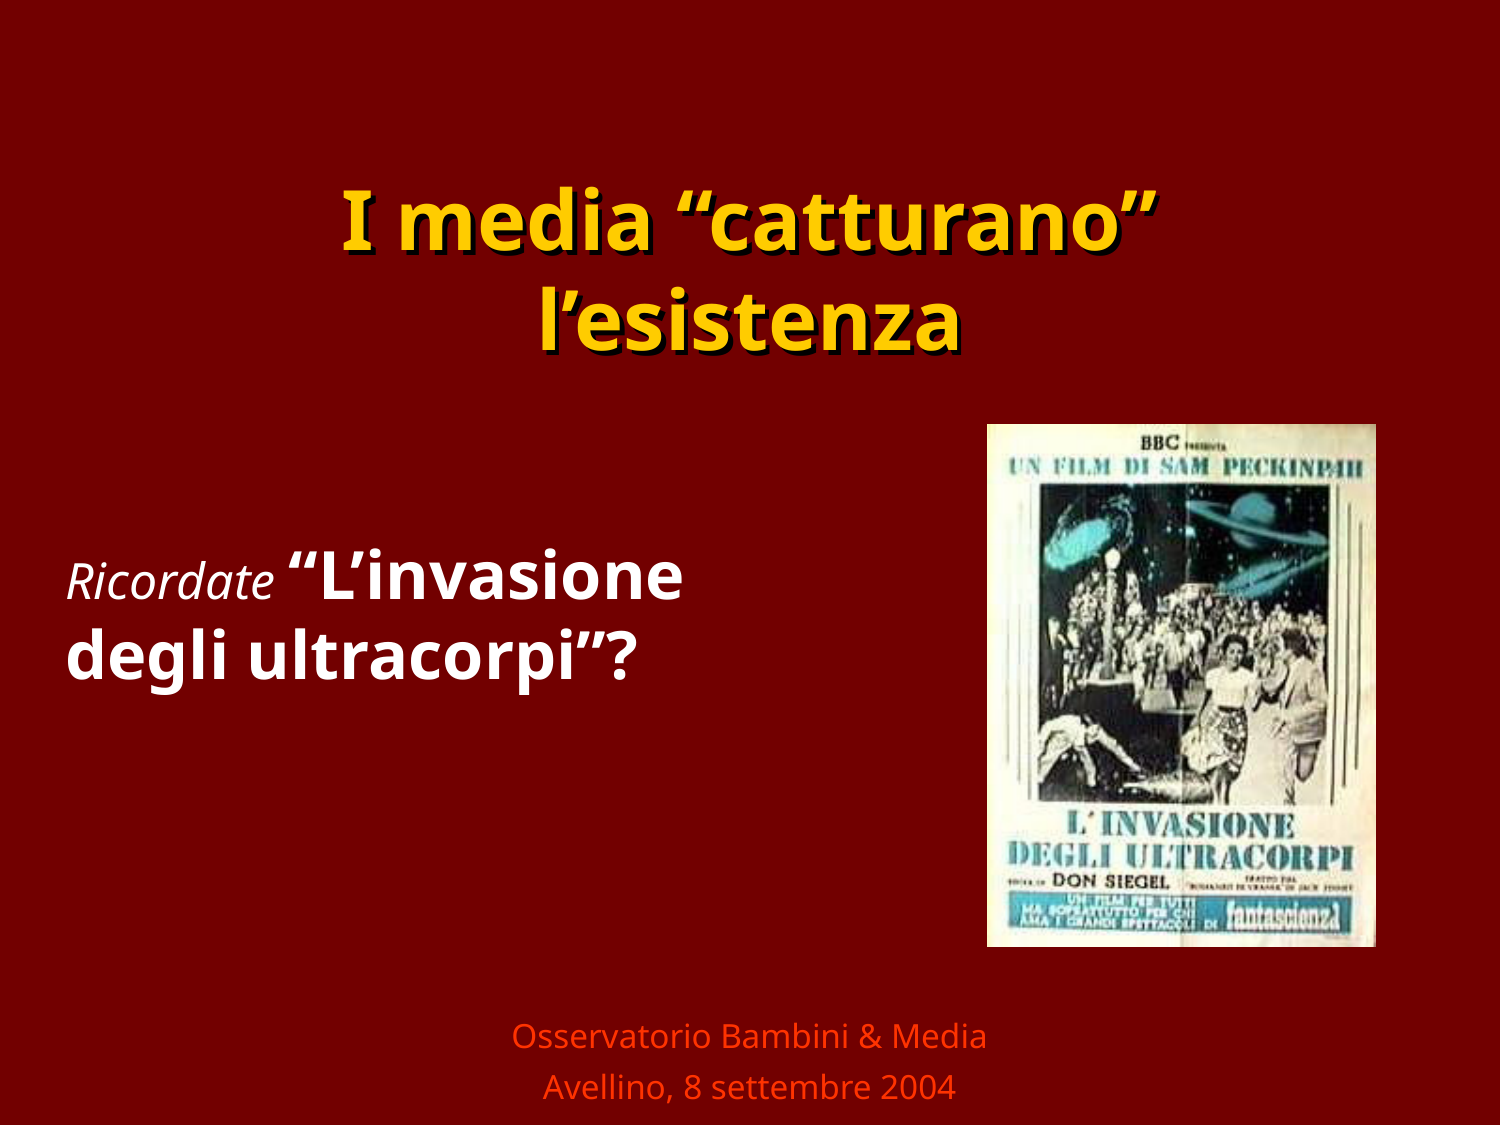

I media “catturano” l’esistenza
Ricordate “L’invasione degli ultracorpi”?
Osservatorio Bambini & Media
Avellino, 8 settembre 2004